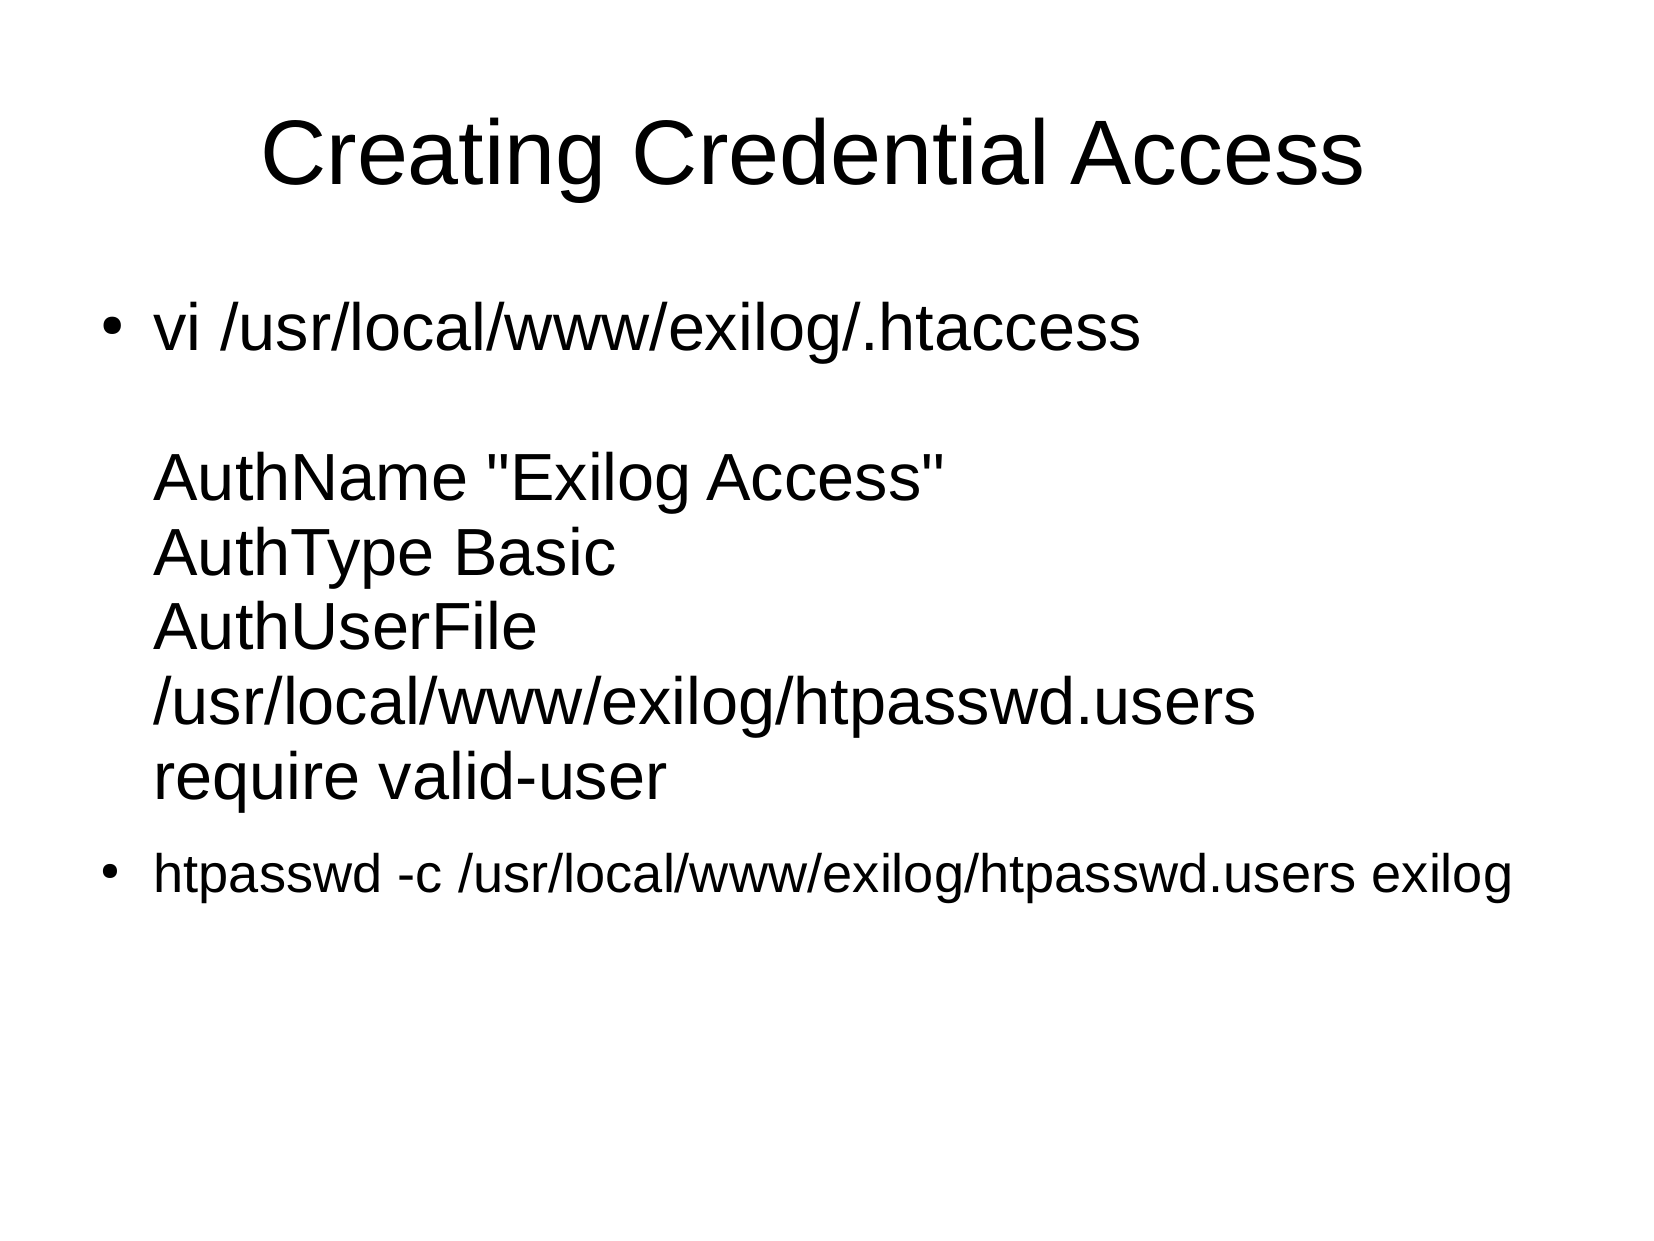

# Creating Credential Access
vi /usr/local/www/exilog/.htaccess																				AuthName "Exilog Access"						 AuthType Basic								AuthUserFile /usr/local/www/exilog/htpasswd.users			require valid-user
htpasswd -c /usr/local/www/exilog/htpasswd.users exilog